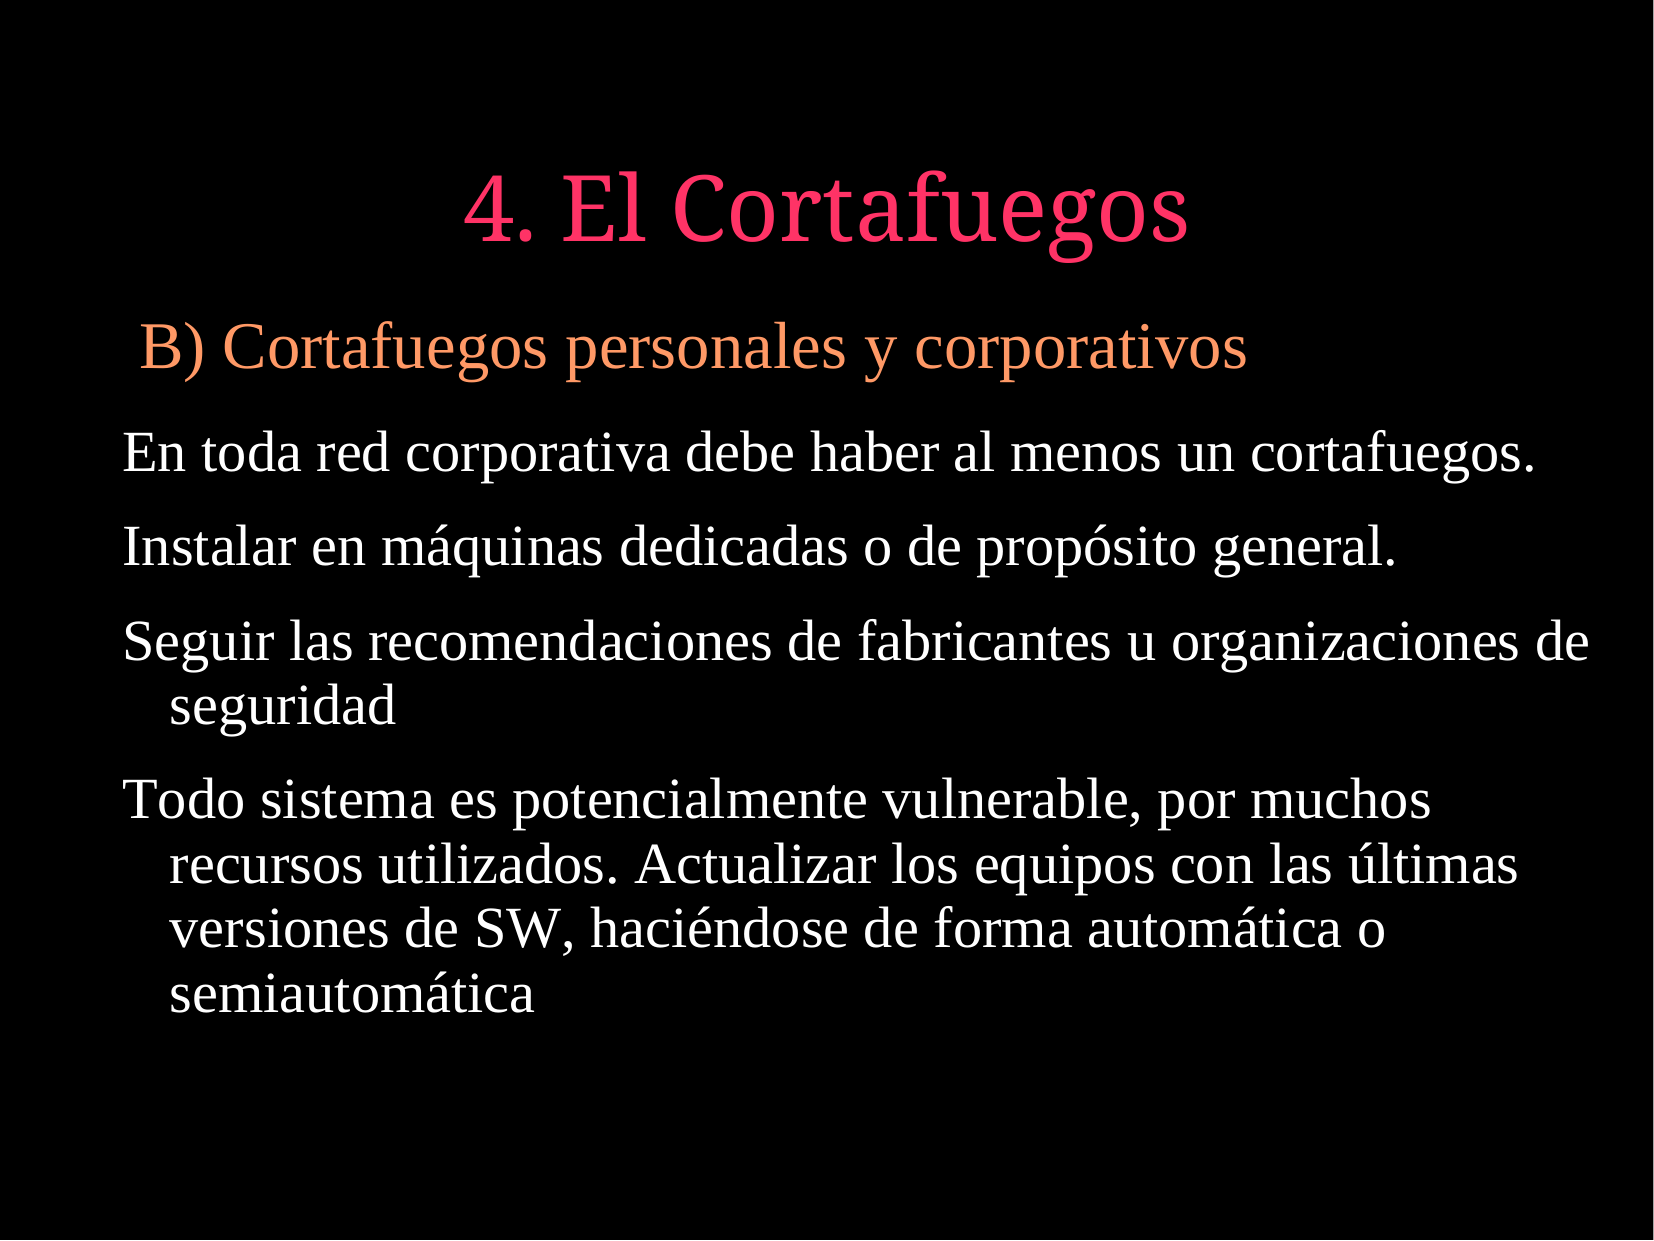

# 4. El Cortafuegos
B) Cortafuegos personales y corporativos
En toda red corporativa debe haber al menos un cortafuegos.
Instalar en máquinas dedicadas o de propósito general.
Seguir las recomendaciones de fabricantes u organizaciones de seguridad
Todo sistema es potencialmente vulnerable, por muchos recursos utilizados. Actualizar los equipos con las últimas versiones de SW, haciéndose de forma automática o semiautomática